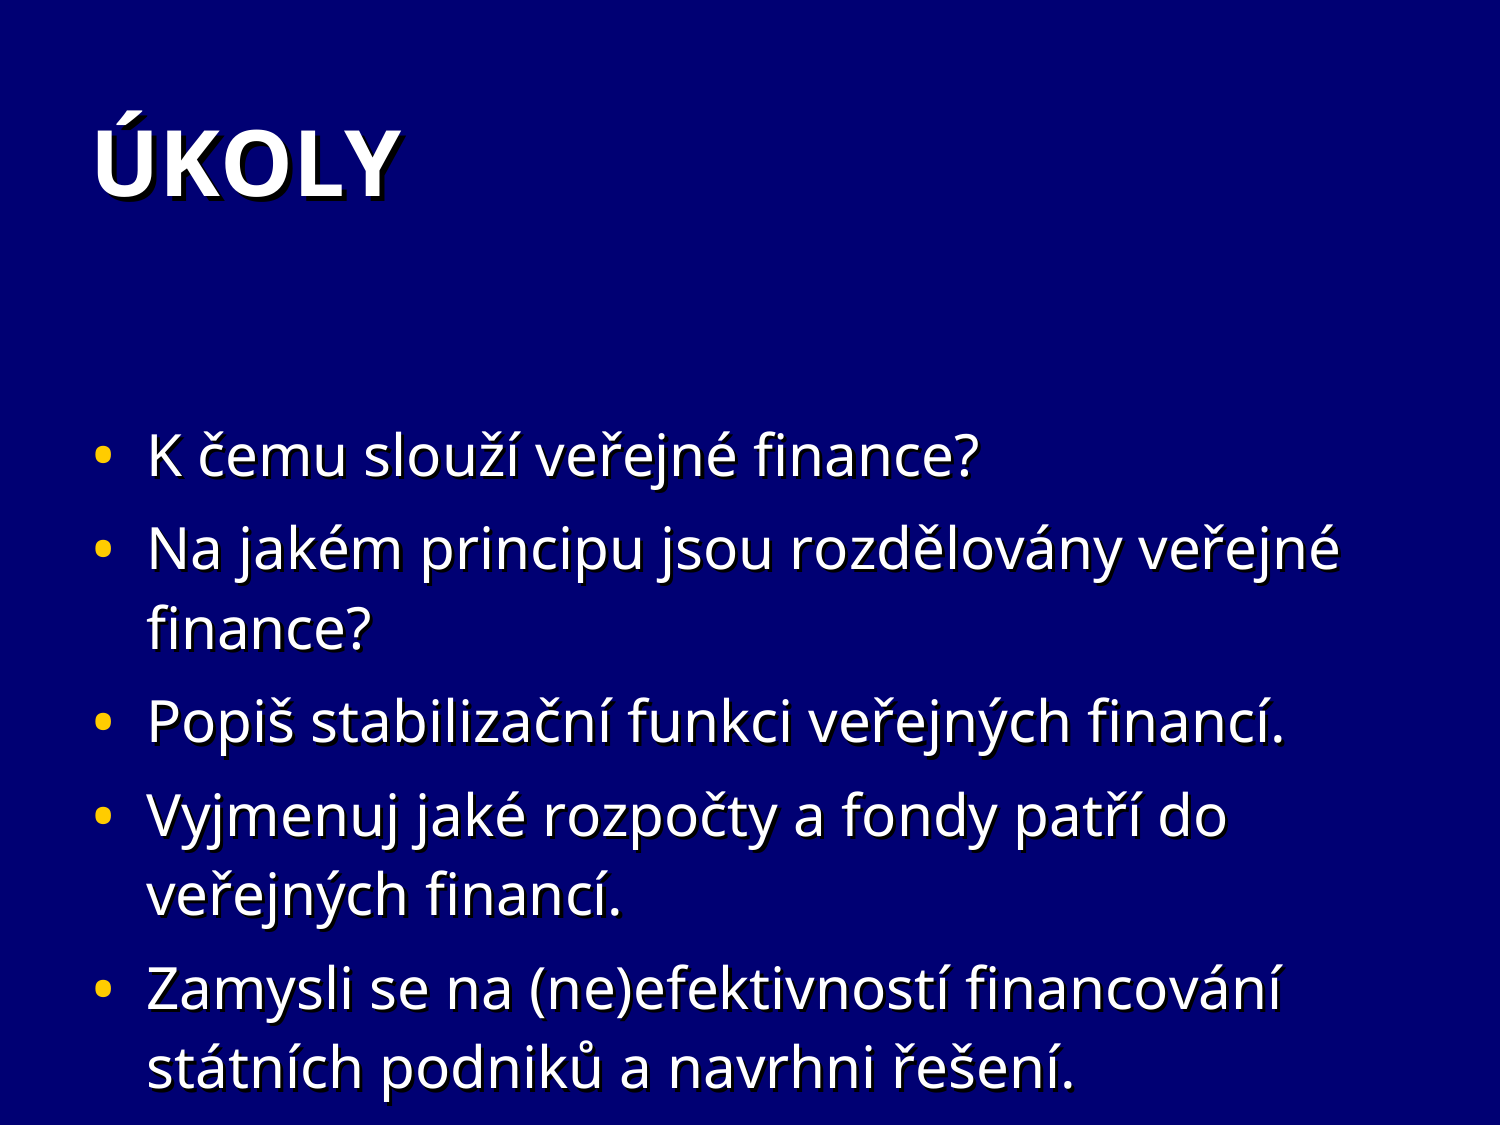

# ÚKOLY
K čemu slouží veřejné finance?
Na jakém principu jsou rozdělovány veřejné finance?
Popiš stabilizační funkci veřejných financí.
Vyjmenuj jaké rozpočty a fondy patří do veřejných financí.
Zamysli se na (ne)efektivností financování státních podniků a navrhni řešení.